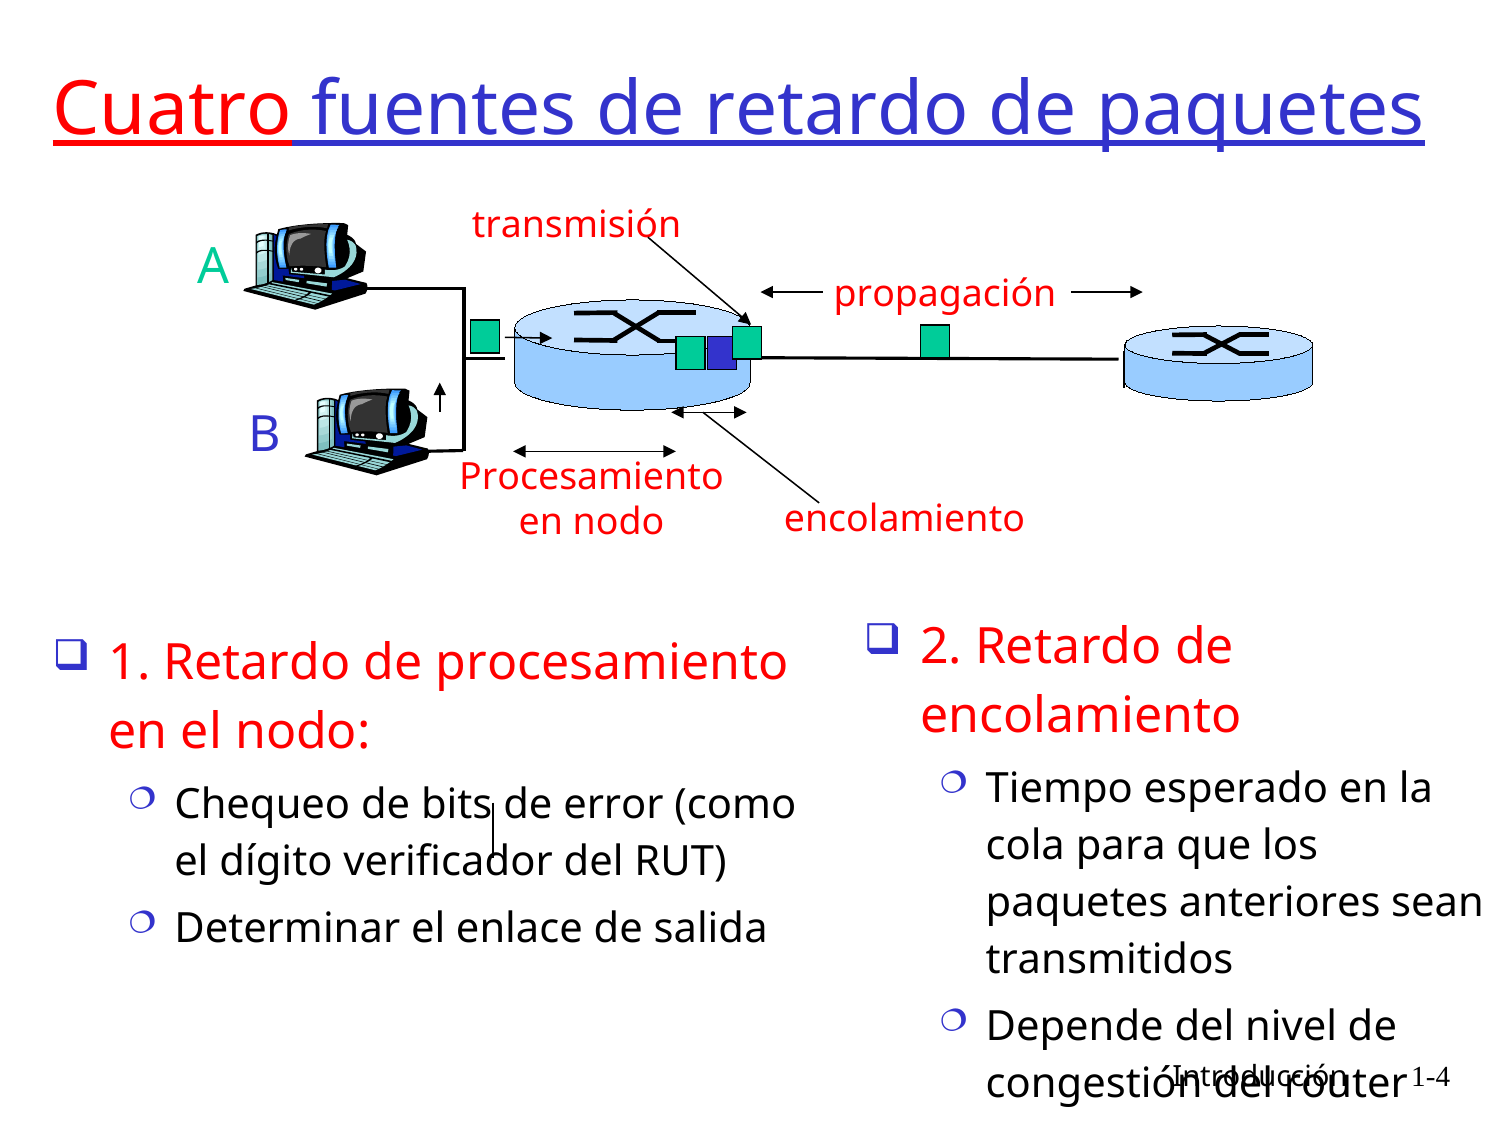

# Cuatro fuentes de retardo de paquetes
transmisión
A
propagación
B
Procesamiento
en nodo
encolamiento
2. Retardo de encolamiento
Tiempo esperado en la cola para que los paquetes anteriores sean transmitidos
Depende del nivel de congestión del router
1. Retardo de procesamiento en el nodo:
Chequeo de bits de error (como el dígito verificador del RUT)
Determinar el enlace de salida
 Introducción